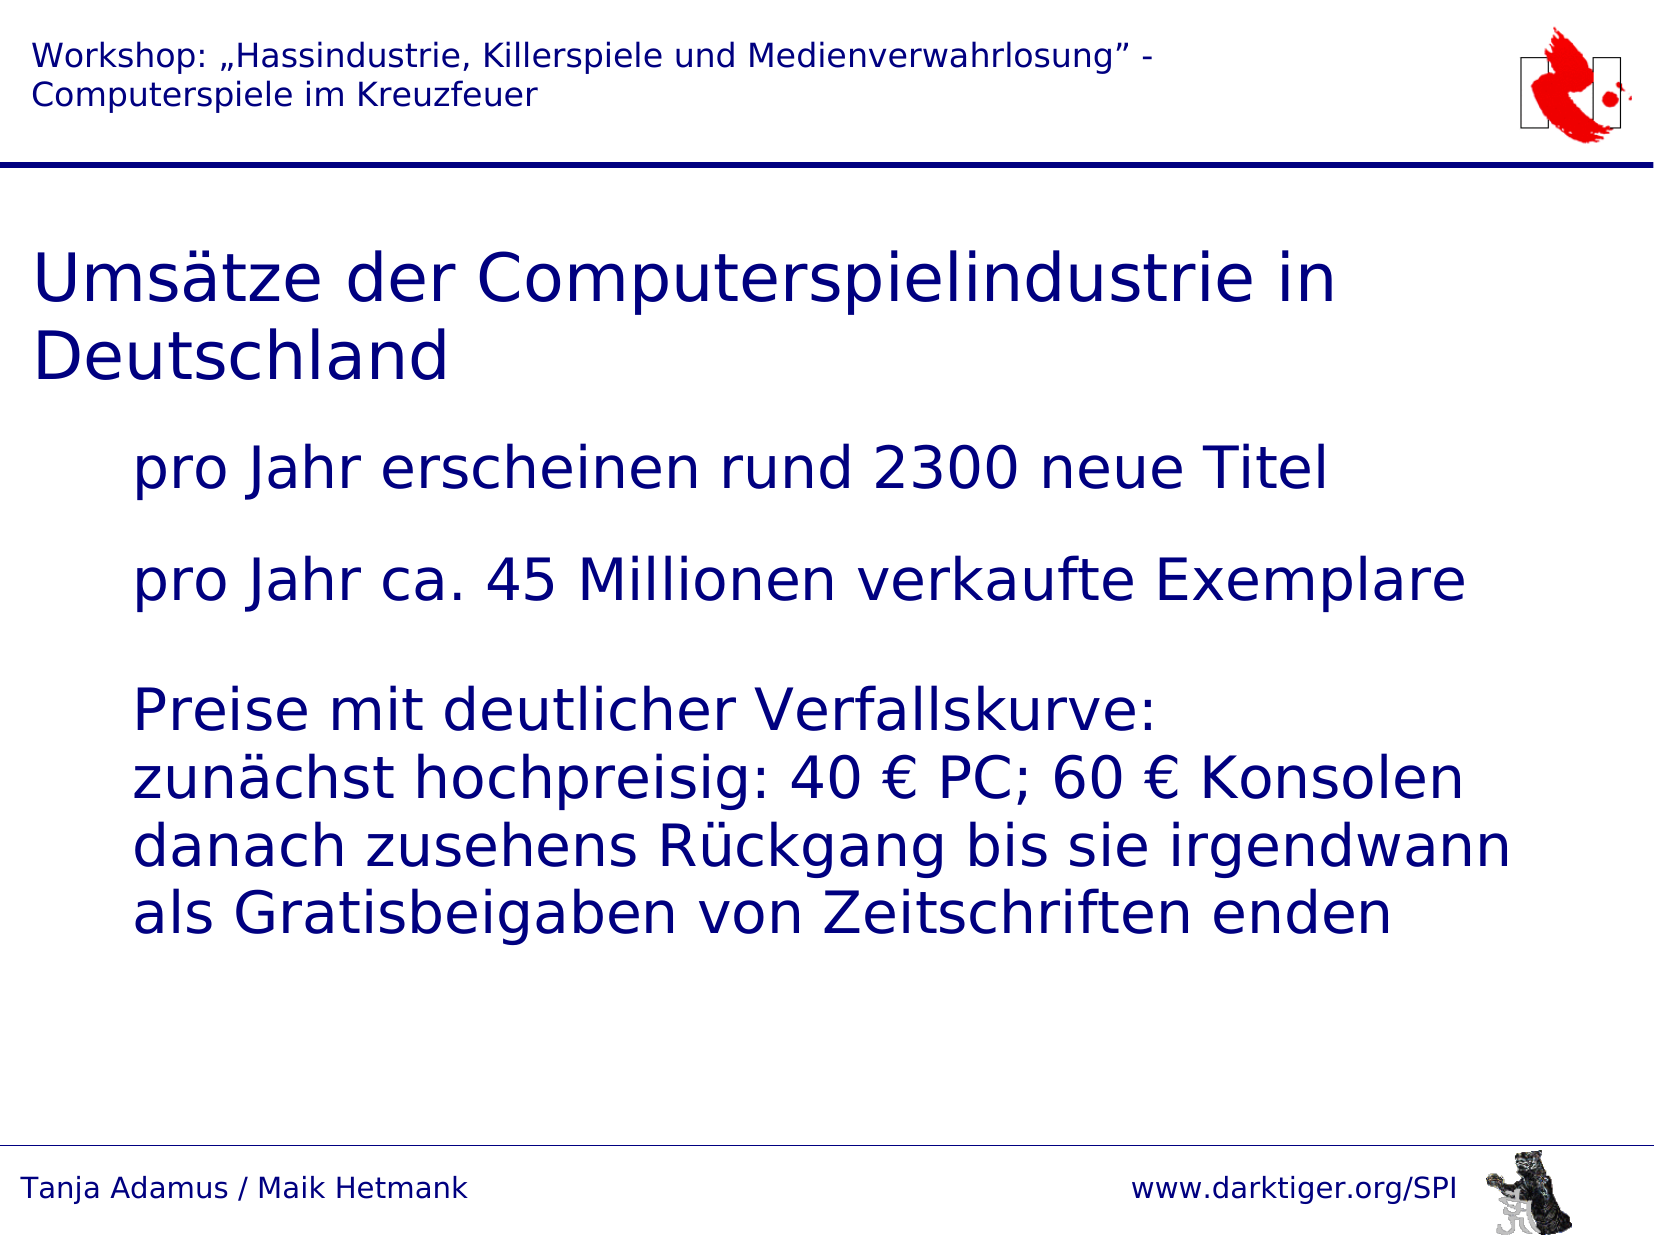

Workshop: „Hassindustrie, Killerspiele und Medienverwahrlosung” - Computerspiele im Kreuzfeuer
Umsätze der Computerspielindustrie in Deutschland
pro Jahr erscheinen rund 2300 neue Titel
pro Jahr ca. 45 Millionen verkaufte Exemplare
Preise mit deutlicher Verfallskurve:
zunächst hochpreisig: 40 € PC; 60 € Konsolen
danach zusehens Rückgang bis sie irgendwann als Gratisbeigaben von Zeitschriften enden